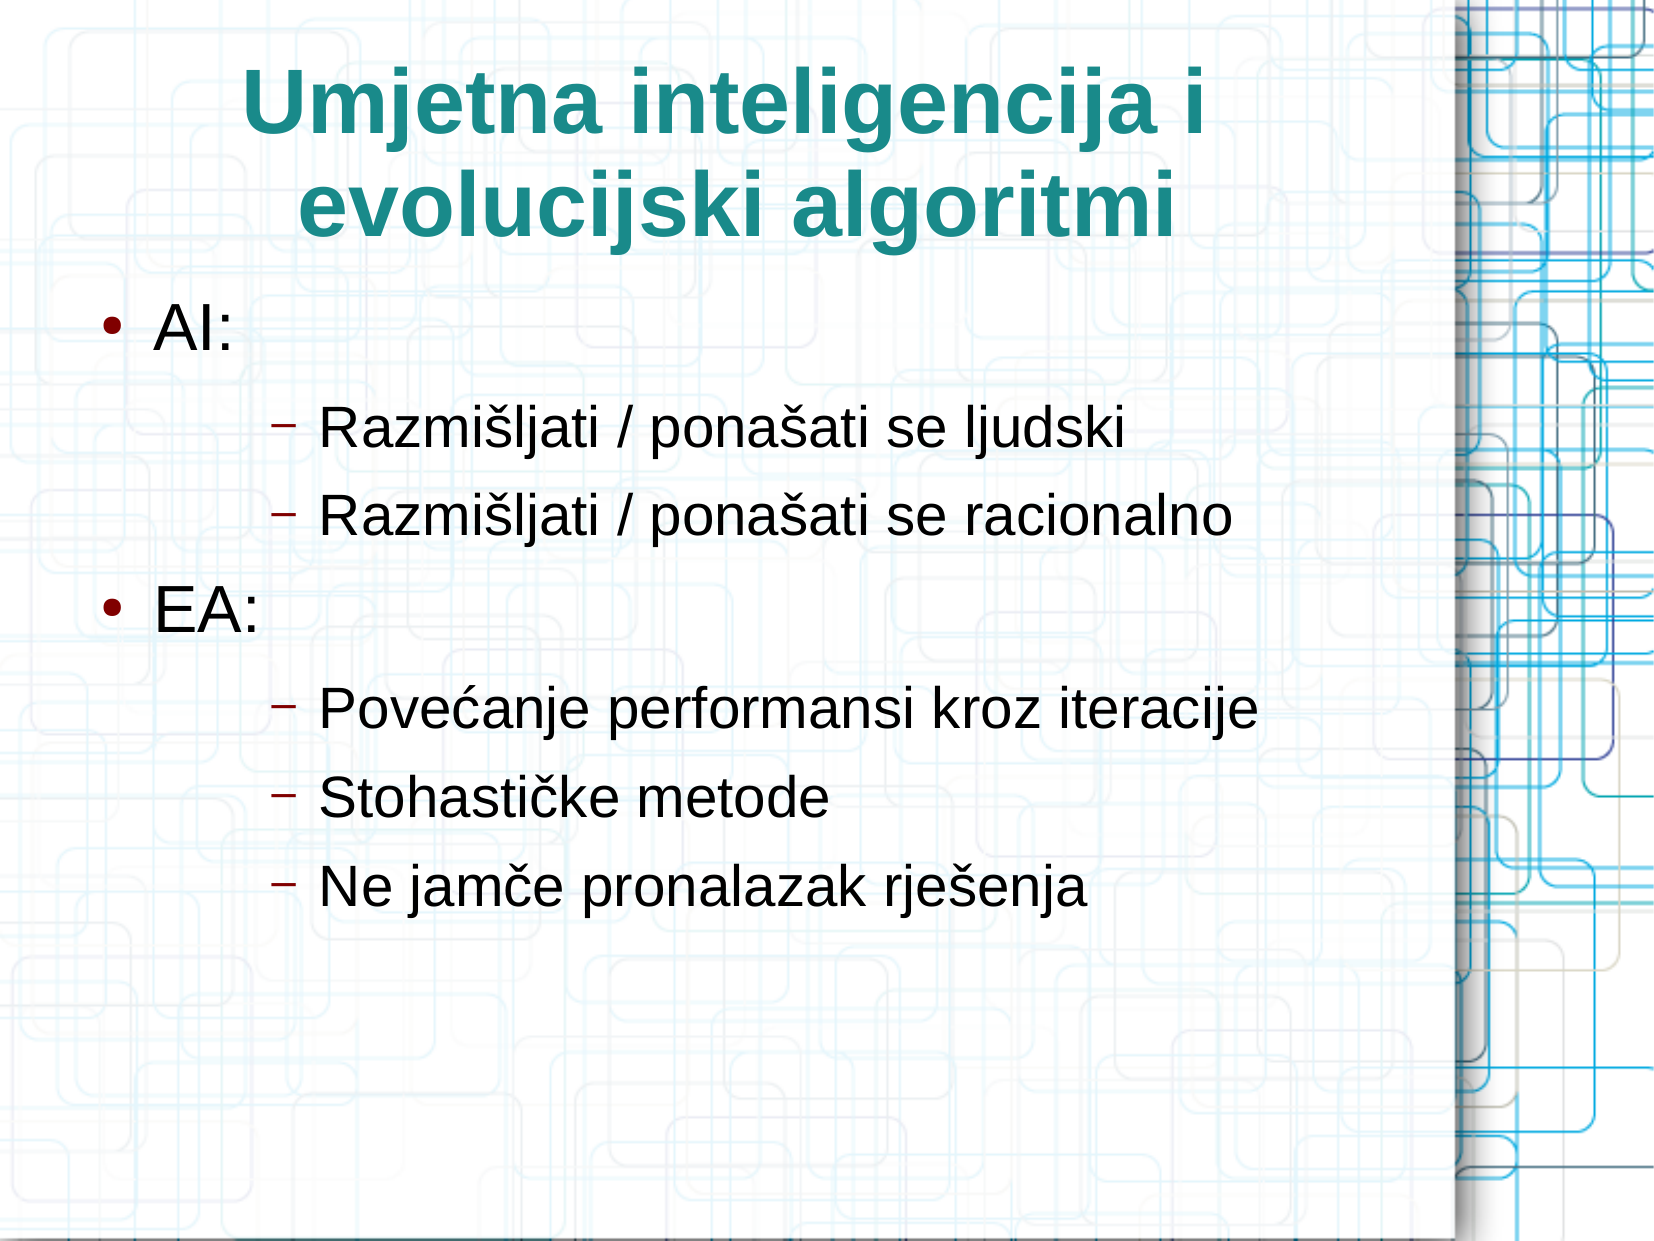

# Umjetna inteligencija i evolucijski algoritmi
AI:
Razmišljati / ponašati se ljudski
Razmišljati / ponašati se racionalno
EA:
Povećanje performansi kroz iteracije
Stohastičke metode
Ne jamče pronalazak rješenja